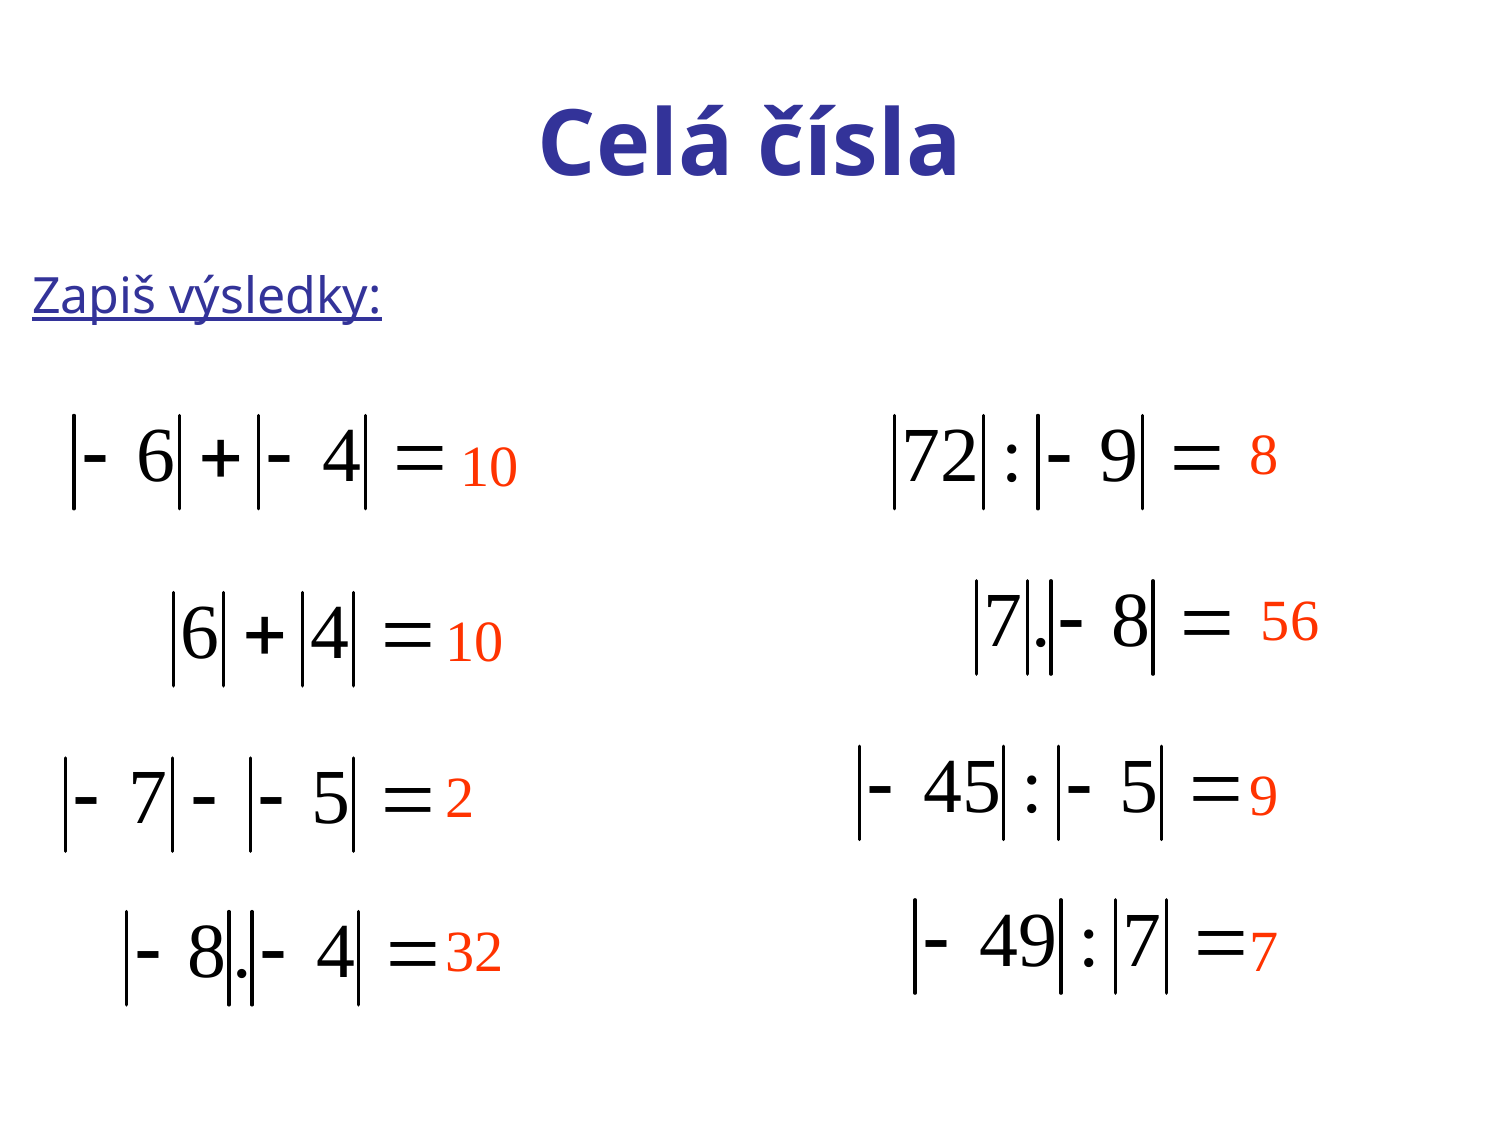

# Celá čísla
Zapiš výsledky:
8
 10
56
10
9
2
32
7